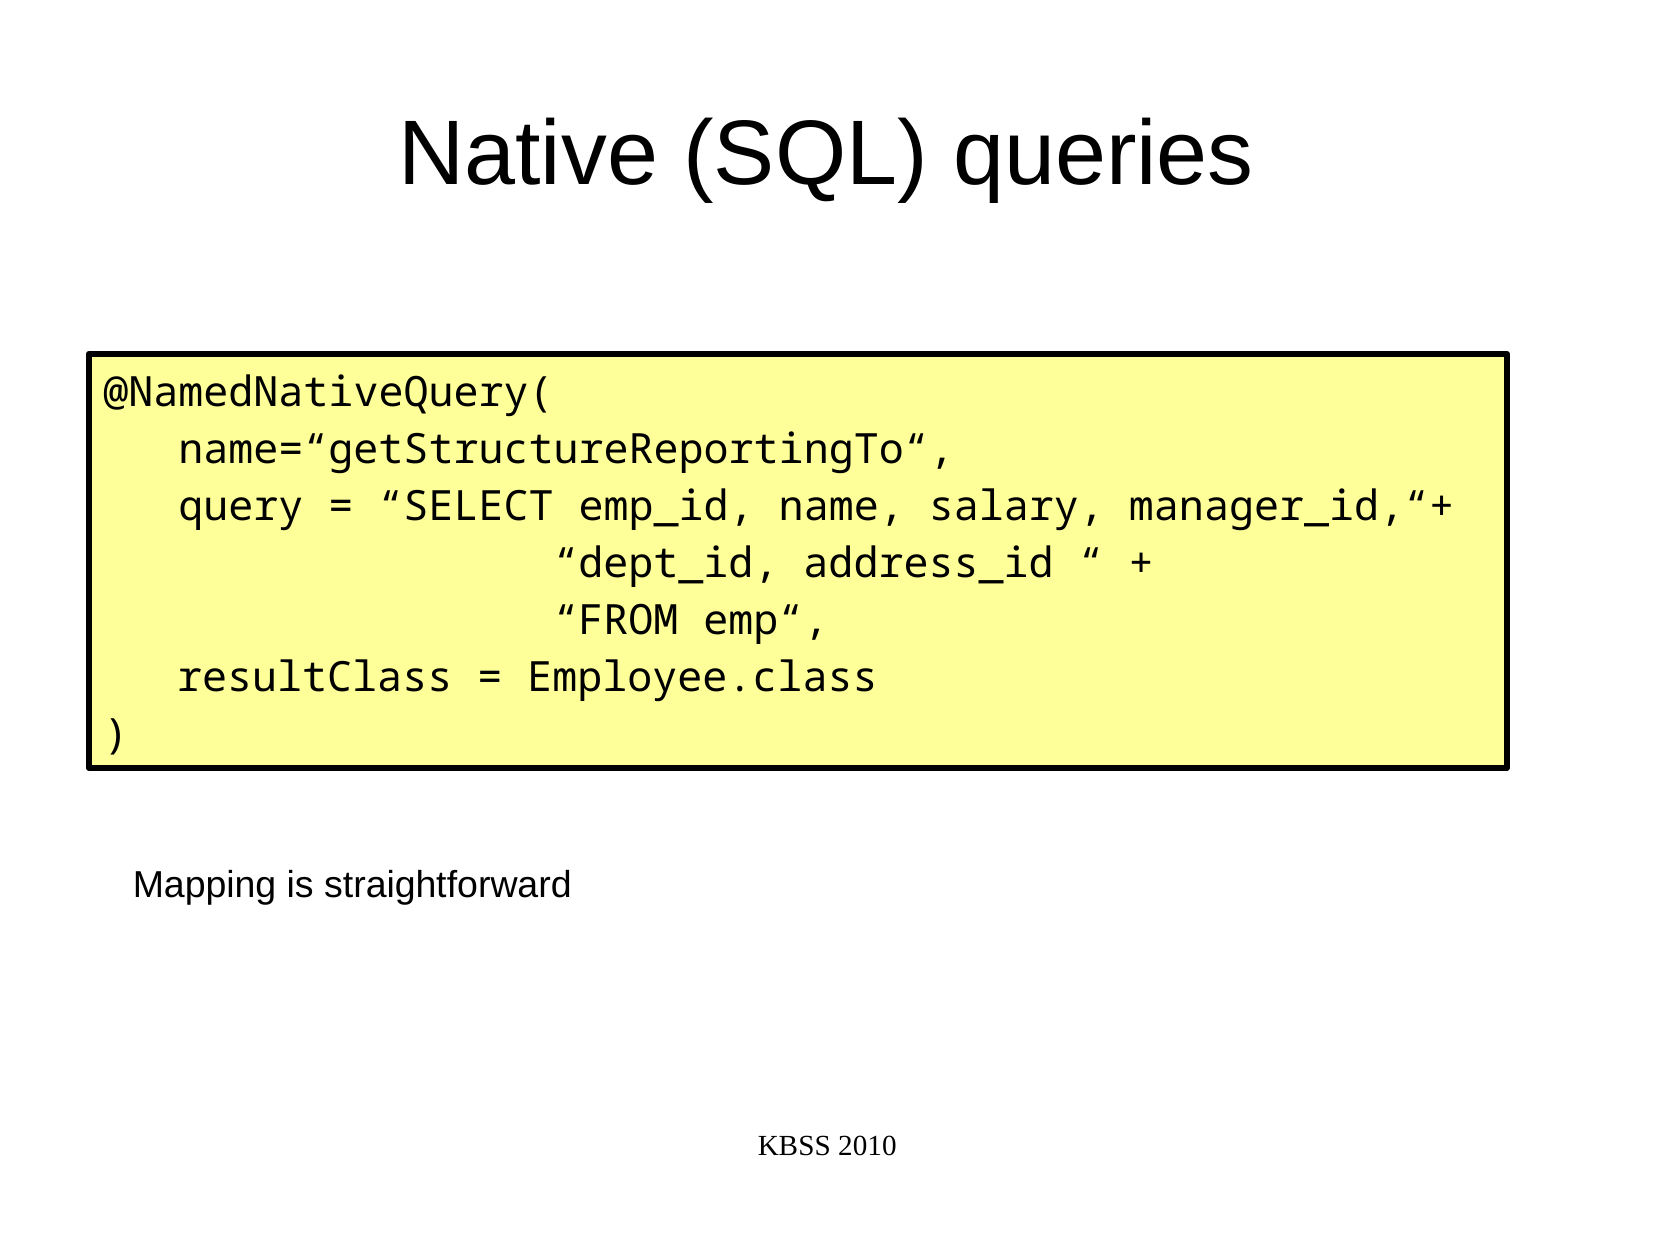

# Native (SQL) queries
@NamedNativeQuery(
 name=“getStructureReportingTo“,
 query = “SELECT emp_id, name, salary, manager_id,“+
 “dept_id, address_id “ +
 “FROM emp“,
	resultClass = Employee.class
)
Mapping is straightforward
KBSS 2010